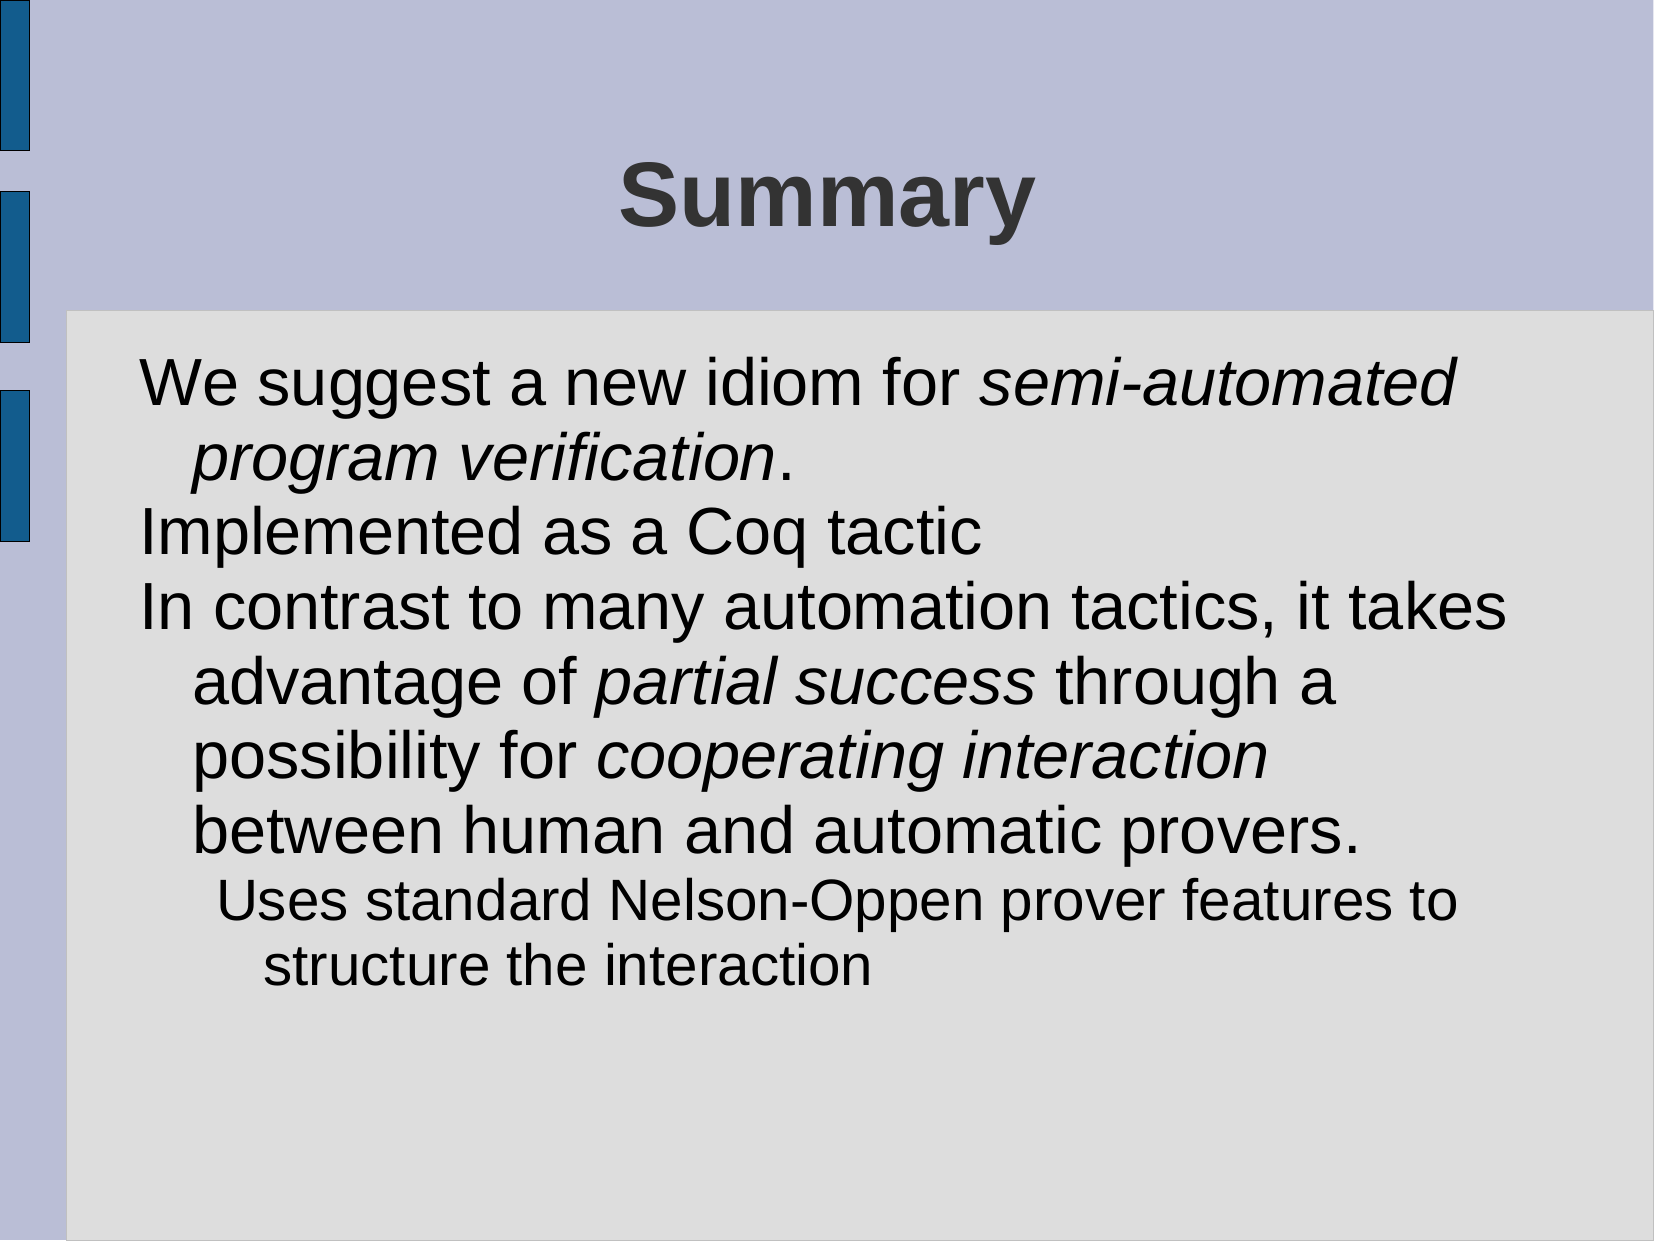

# Summary
We suggest a new idiom for semi-automated program verification.
Implemented as a Coq tactic
In contrast to many automation tactics, it takes advantage of partial success through a possibility for cooperating interaction between human and automatic provers.
Uses standard Nelson-Oppen prover features to structure the interaction